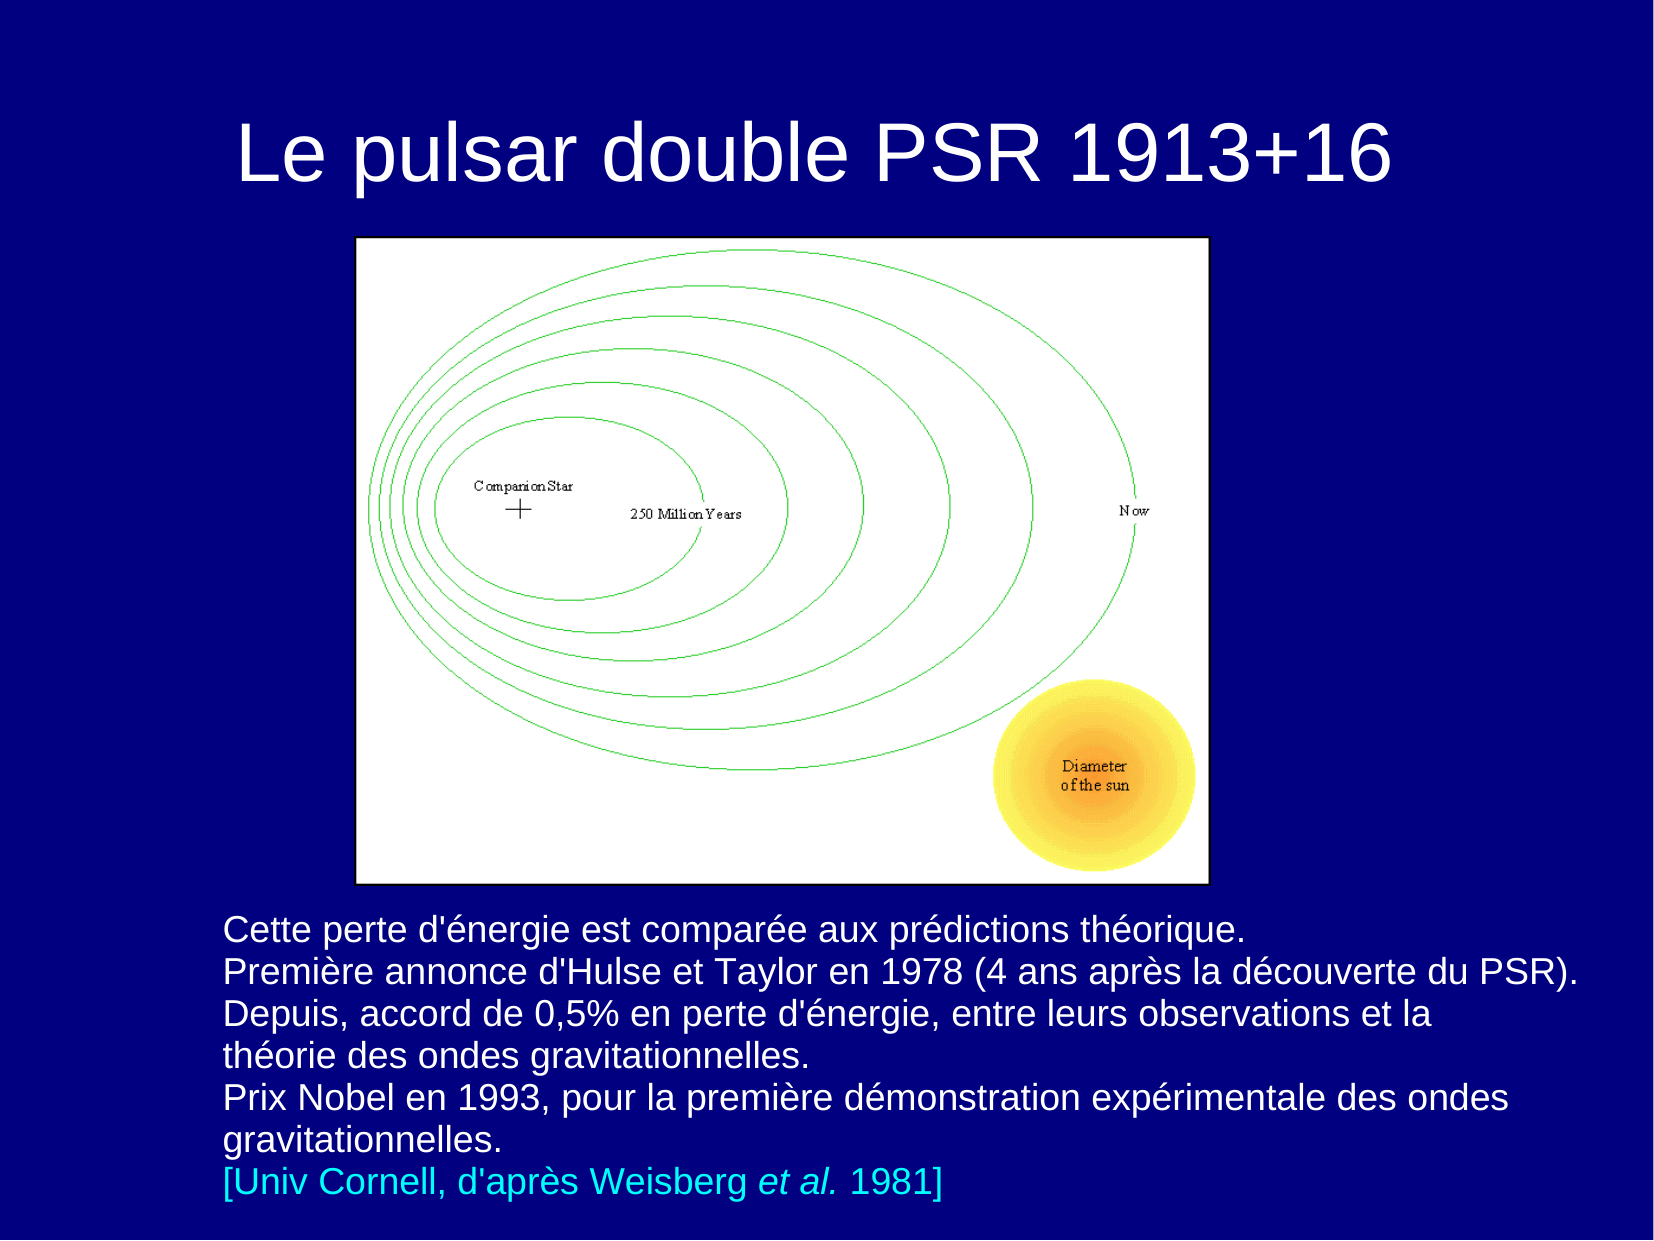

# Le pulsar double PSR 1913+16
Cette perte d'énergie est comparée aux prédictions théorique.
Première annonce d'Hulse et Taylor en 1978 (4 ans après la découverte du PSR).
Depuis, accord de 0,5% en perte d'énergie, entre leurs observations et la
théorie des ondes gravitationnelles.
Prix Nobel en 1993, pour la première démonstration expérimentale des ondes
gravitationnelles.
[Univ Cornell, d'après Weisberg et al. 1981]